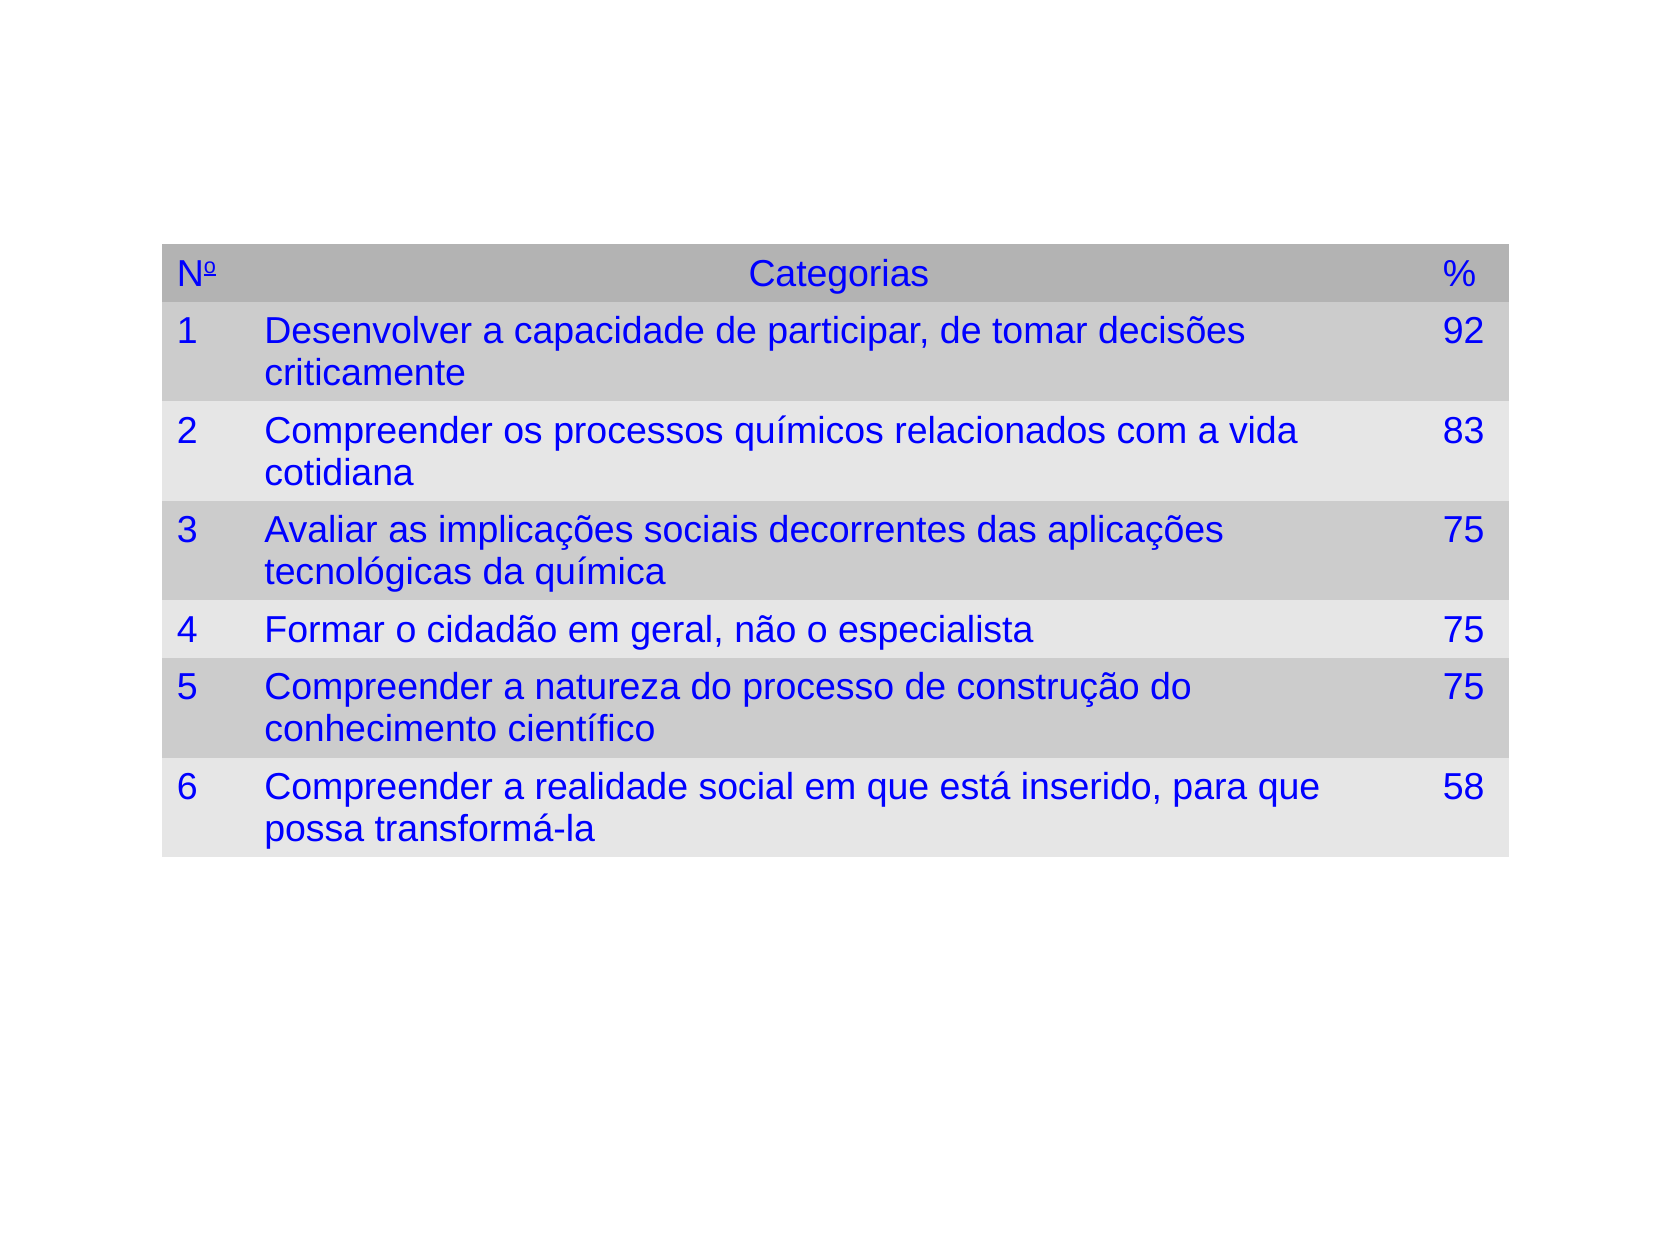

| No | Categorias | % |
| --- | --- | --- |
| 1 | Desenvolver a capacidade de participar, de tomar decisões criticamente | 92 |
| 2 | Compreender os processos químicos relacionados com a vida cotidiana | 83 |
| 3 | Avaliar as implicações sociais decorrentes das aplicações tecnológicas da química | 75 |
| 4 | Formar o cidadão em geral, não o especialista | 75 |
| 5 | Compreender a natureza do processo de construção do conhecimento científico | 75 |
| 6 | Compreender a realidade social em que está inserido, para que possa transformá-la | 58 |